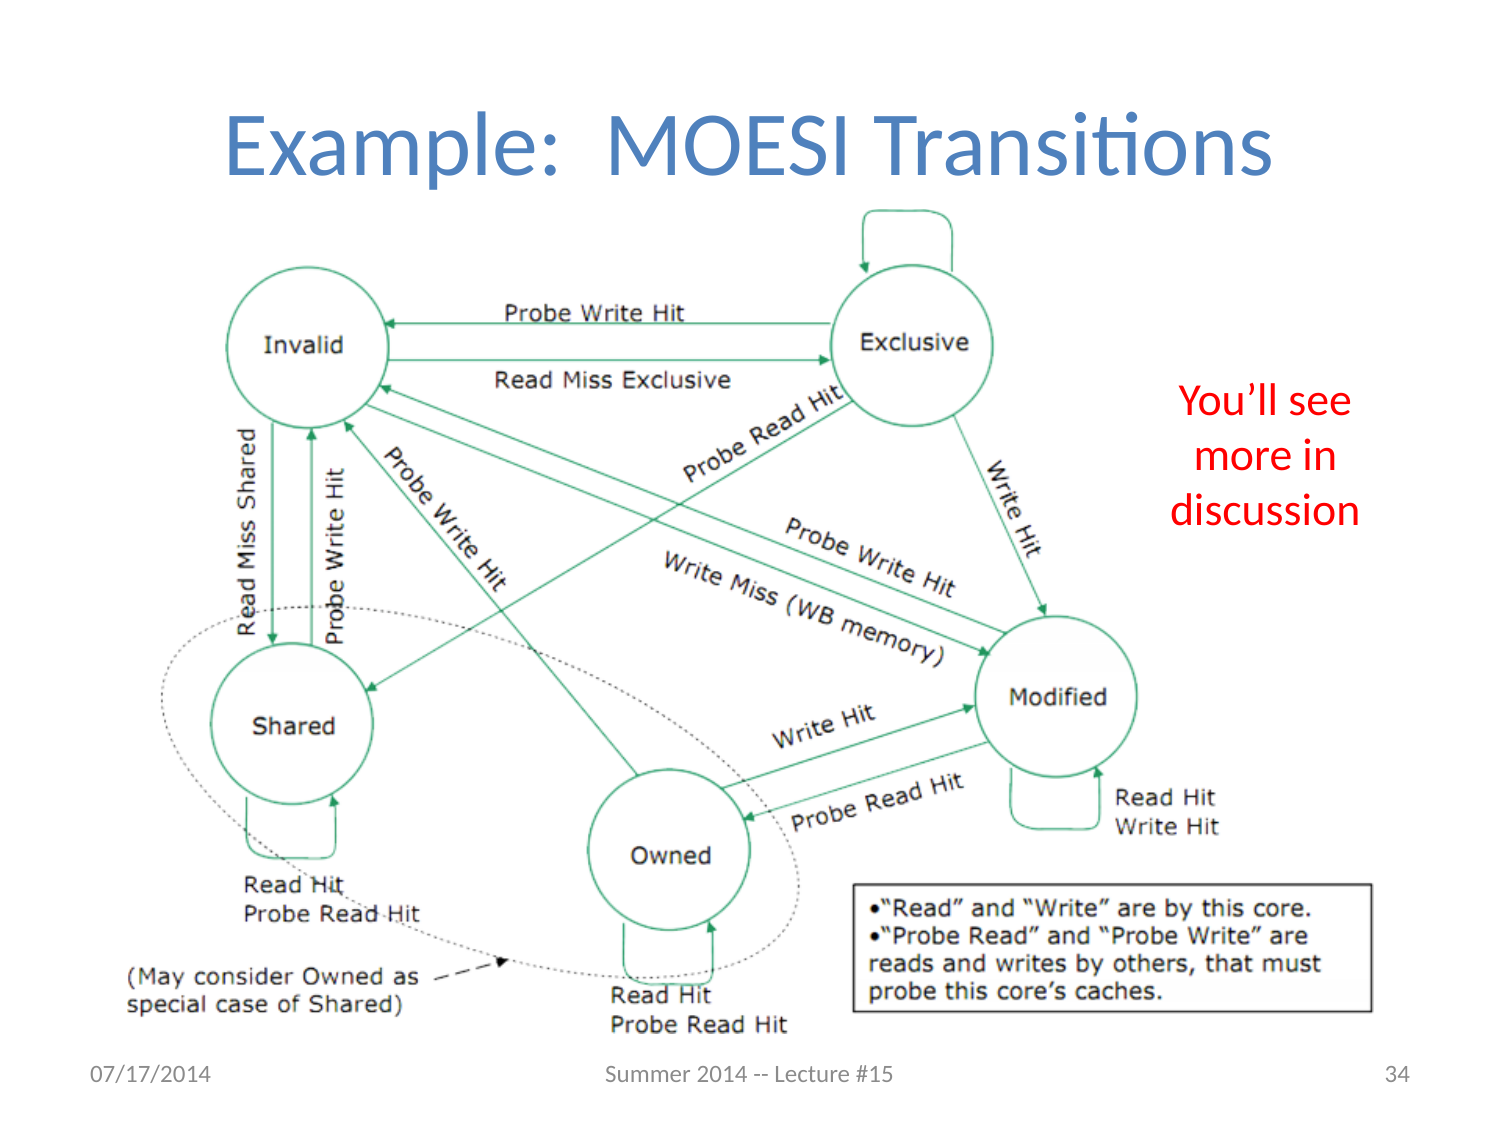

# Example: MOESI Transitions
You’ll see more in discussion
07/17/2014
Summer 2014 -- Lecture #15